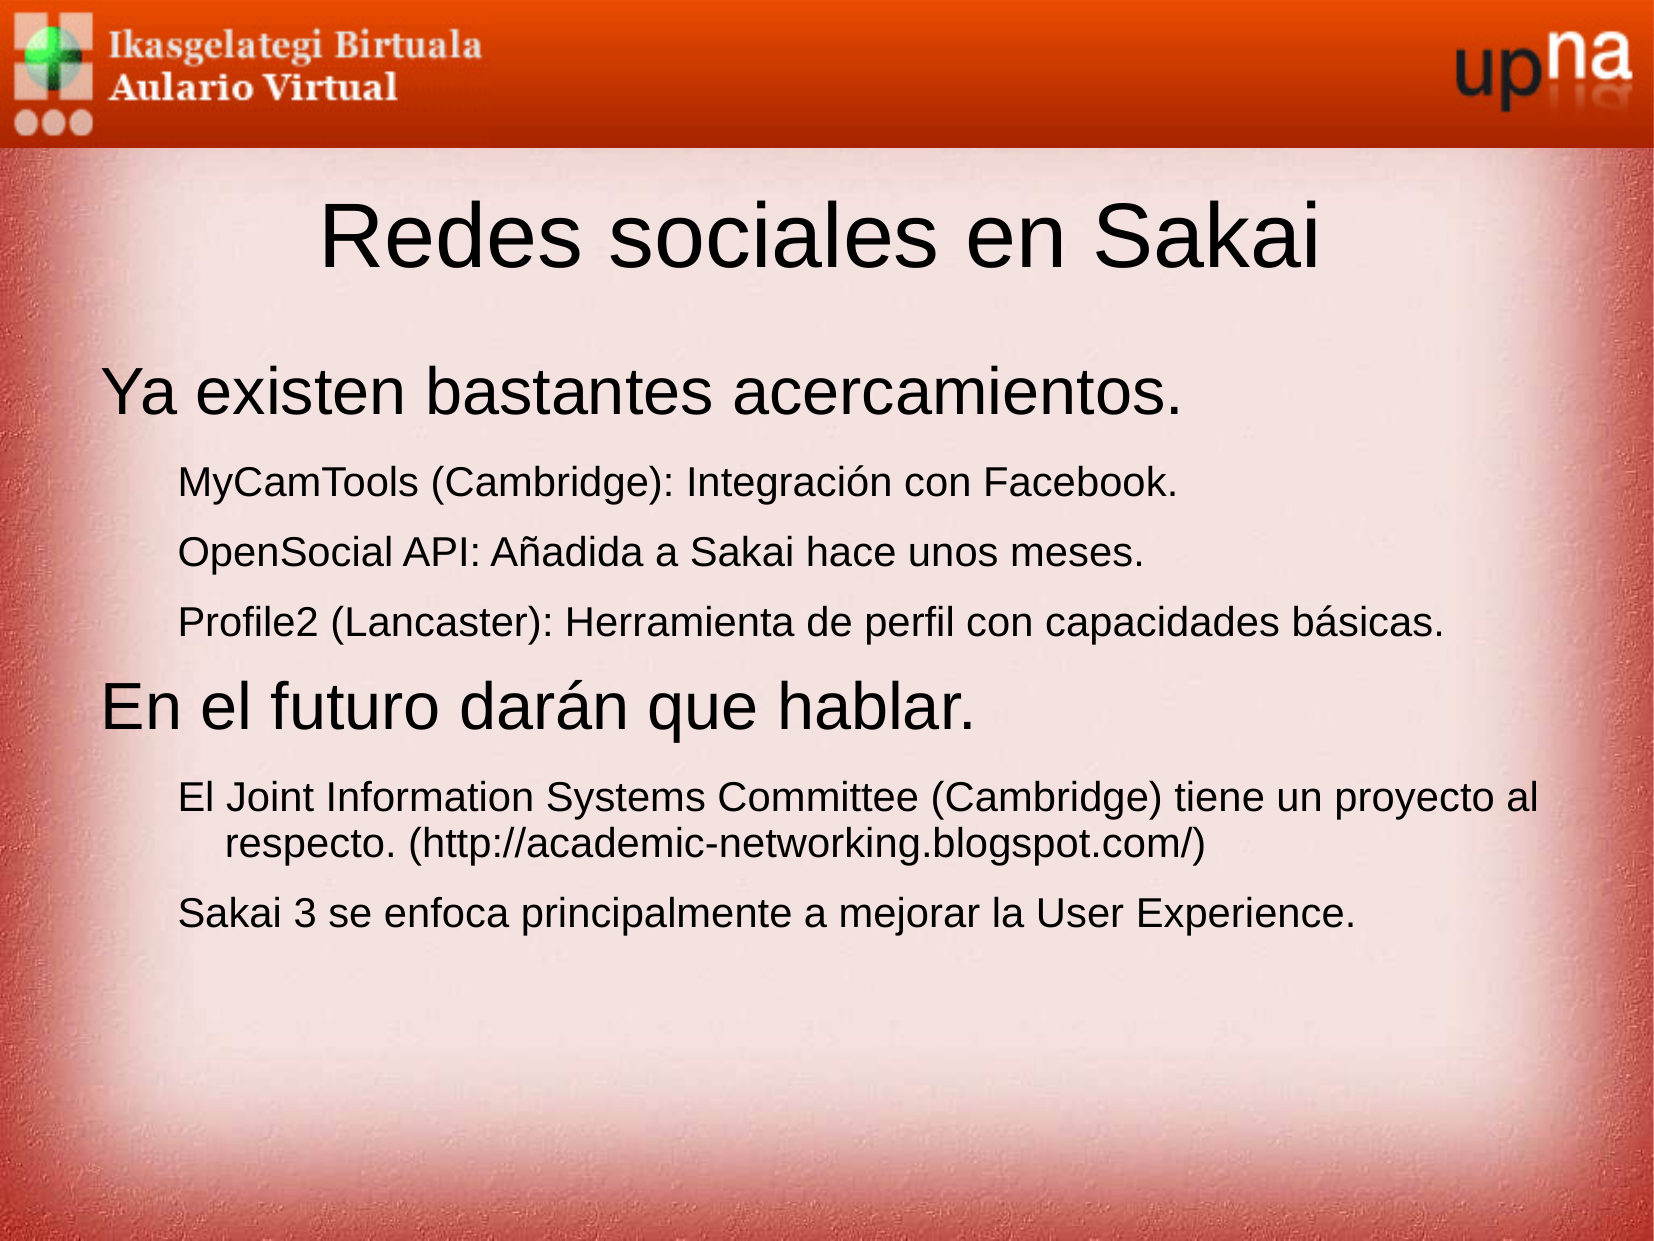

# Redes sociales en Sakai
Ya existen bastantes acercamientos.
MyCamTools (Cambridge): Integración con Facebook.
OpenSocial API: Añadida a Sakai hace unos meses.
Profile2 (Lancaster): Herramienta de perfil con capacidades básicas.
En el futuro darán que hablar.
El Joint Information Systems Committee (Cambridge) tiene un proyecto al respecto. (http://academic-networking.blogspot.com/)
Sakai 3 se enfoca principalmente a mejorar la User Experience.